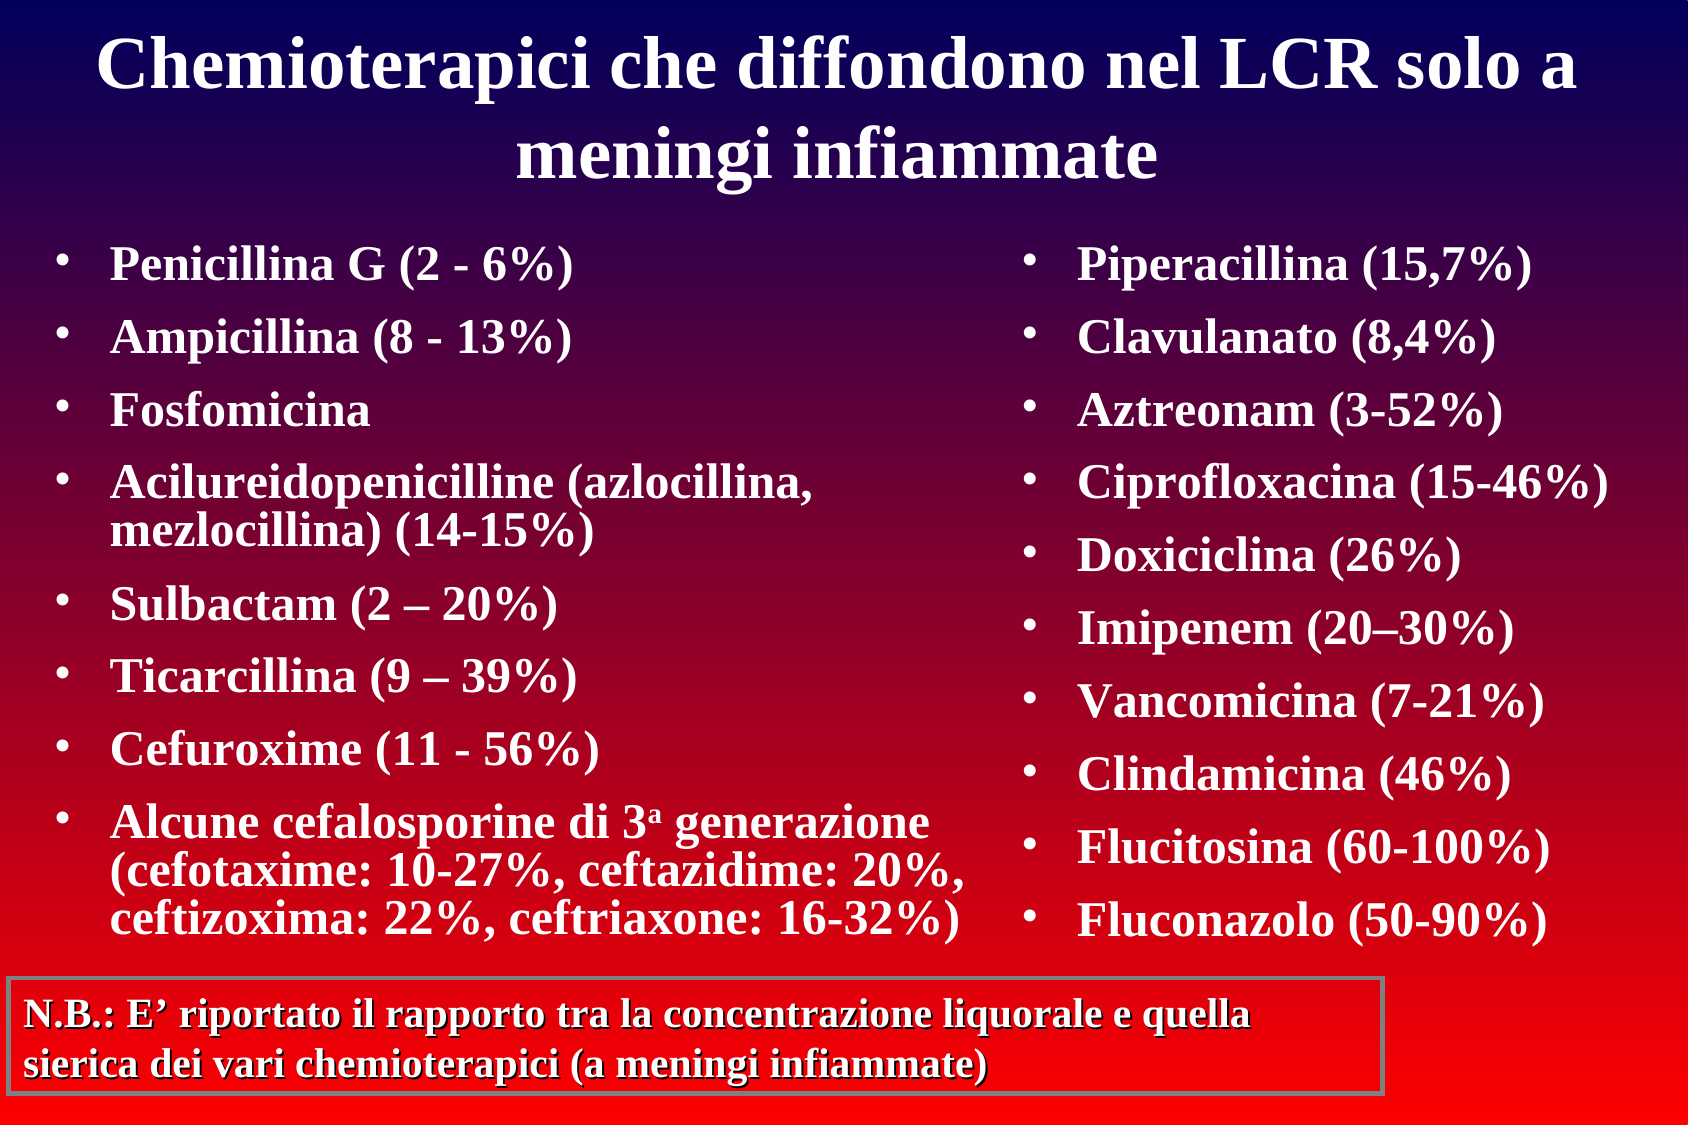

Chemioterapici che diffondono nel LCR solo a meningi infiammate
Penicillina G (2 - 6%)
Ampicillina (8 - 13%)
Fosfomicina
Acilureidopenicilline (azlocillina, mezlocillina) (14-15%)
Sulbactam (2 – 20%)
Ticarcillina (9 – 39%)
Cefuroxime (11 - 56%)
Alcune cefalosporine di 3a generazione (cefotaxime: 10-27%, ceftazidime: 20%, ceftizoxima: 22%, ceftriaxone: 16-32%)
Piperacillina (15,7%)
Clavulanato (8,4%)
Aztreonam (3-52%)
Ciprofloxacina (15-46%)
Doxiciclina (26%)
Imipenem (20–30%)
Vancomicina (7-21%)
Clindamicina (46%)
Flucitosina (60-100%)
Fluconazolo (50-90%)
N.B.: E’ riportato il rapporto tra la concentrazione liquorale e quella sierica dei vari chemioterapici (a meningi infiammate)